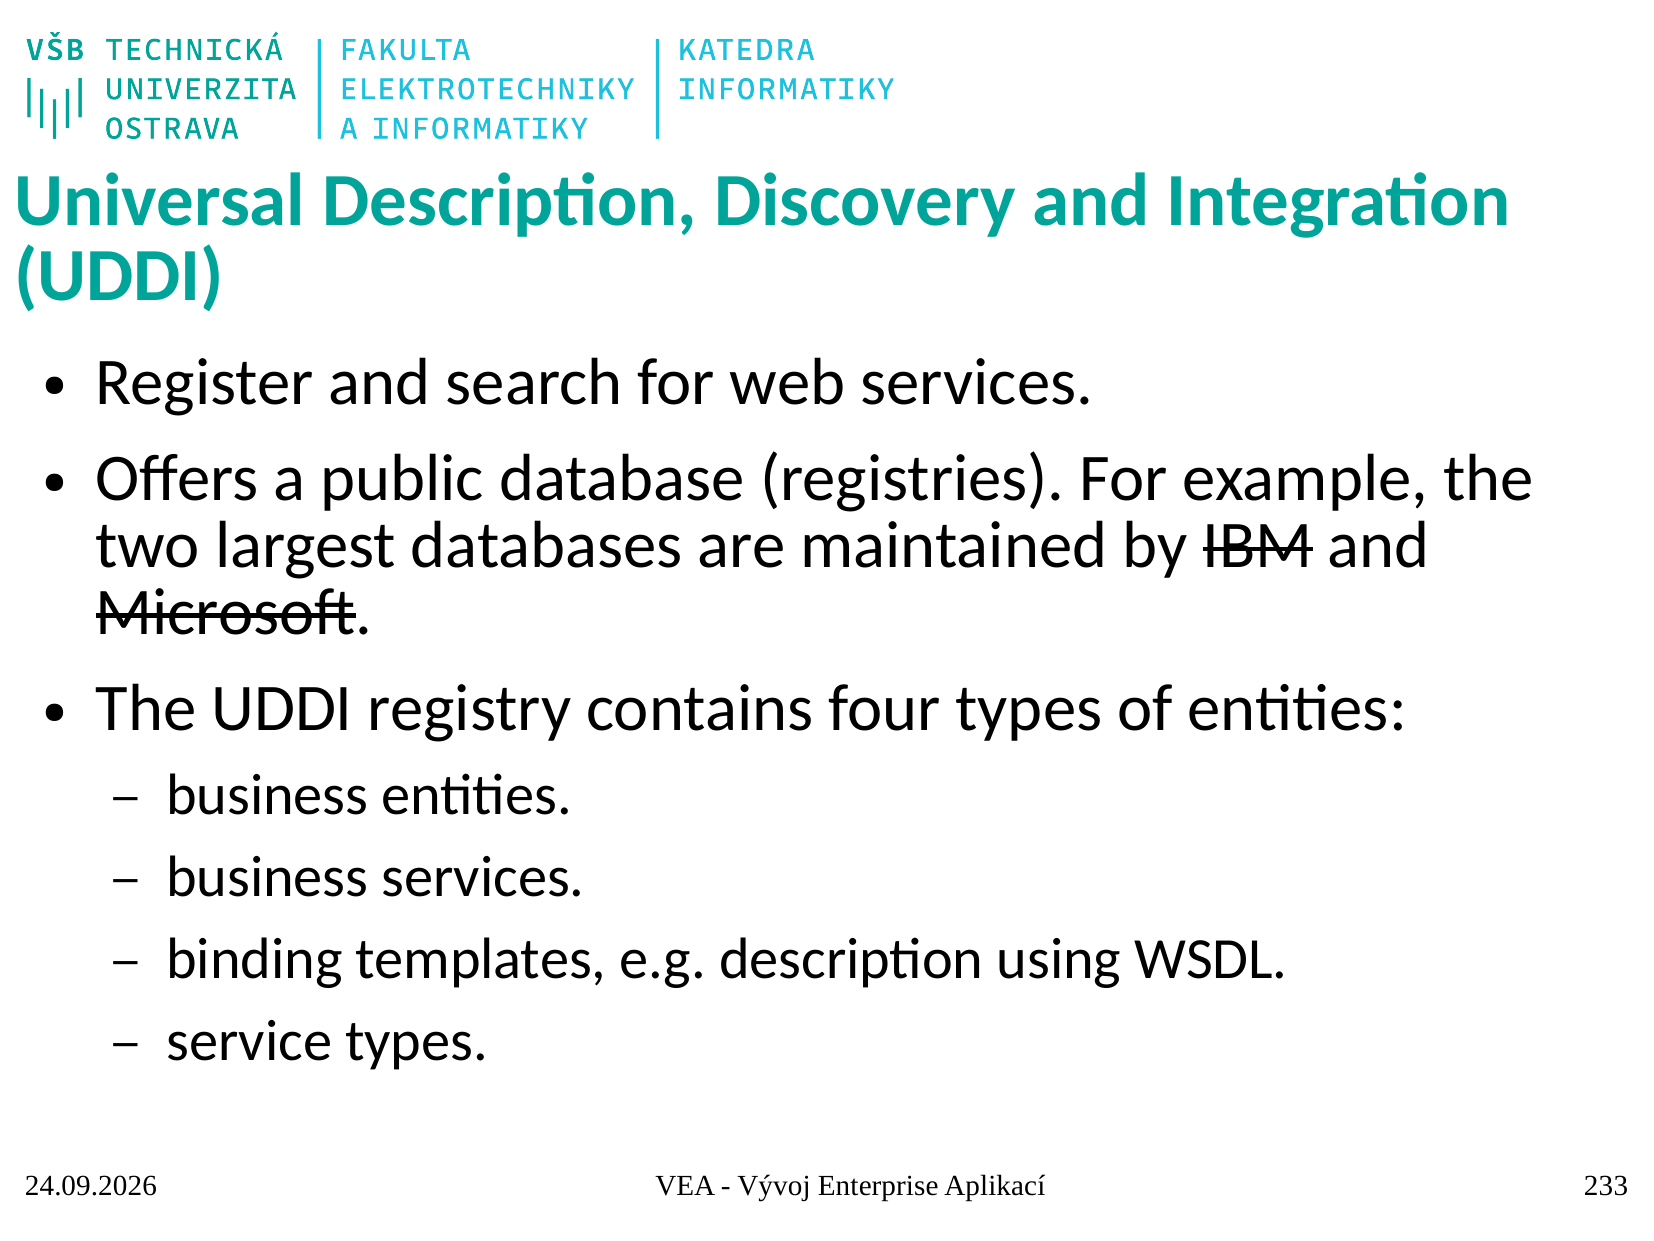

Universal Description, Discovery and Integration (UDDI)
# Register and search for web services.
Offers a public database (registries). For example, the two largest databases are maintained by IBM and Microsoft.
The UDDI registry contains four types of entities:
business entities.
business services.
binding templates, e.g. description using WSDL.
service types.
VEA - Vývoj Enterprise Aplikací
233